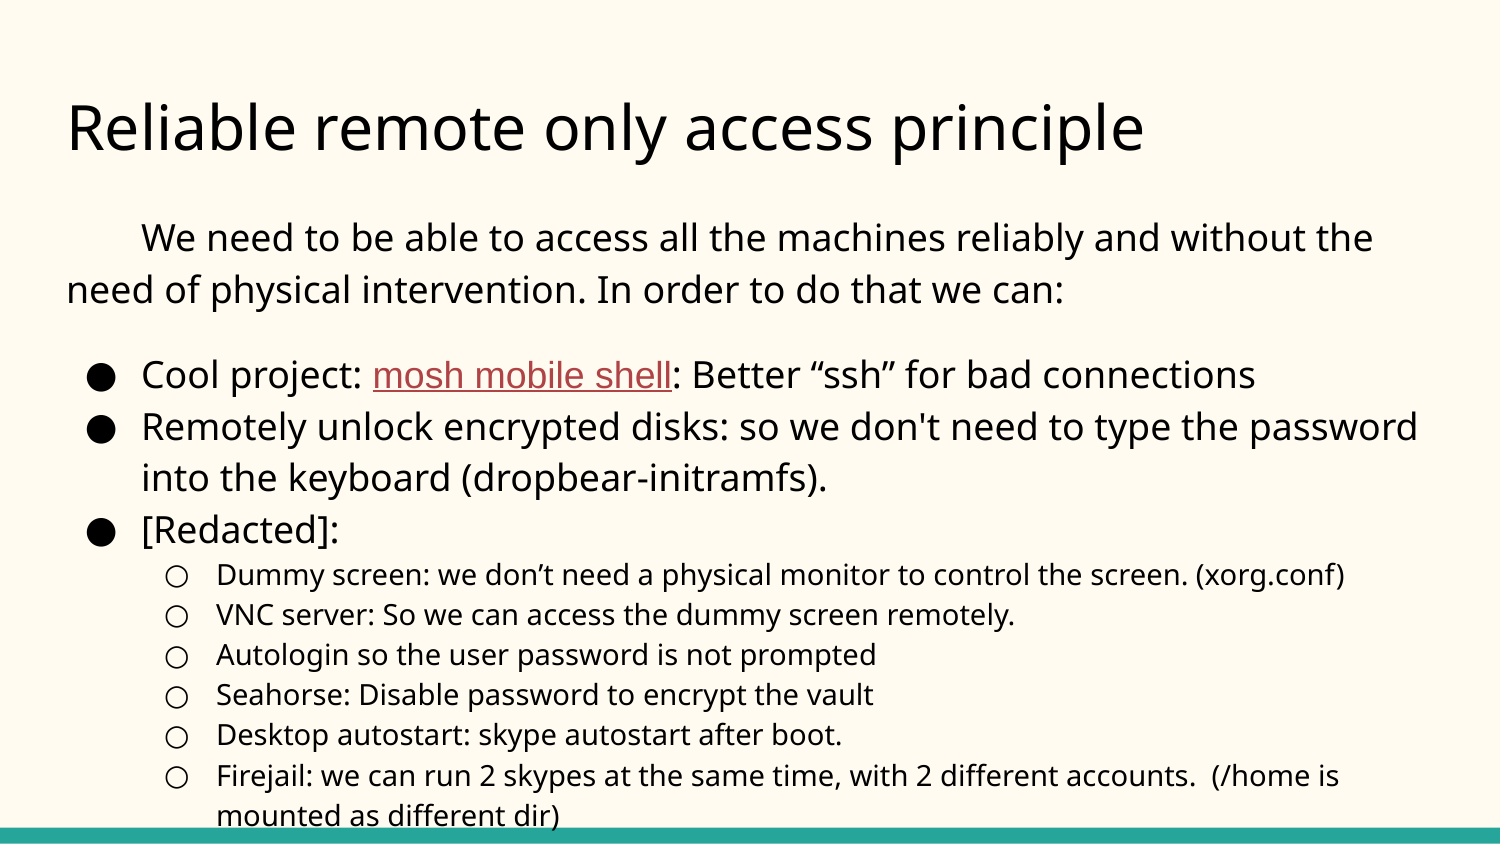

# Reliable remote only access principle
We need to be able to access all the machines reliably and without the need of physical intervention. In order to do that we can:
Cool project: mosh mobile shell: Better “ssh” for bad connections
Remotely unlock encrypted disks: so we don't need to type the password into the keyboard (dropbear-initramfs).
[Redacted]:
Dummy screen: we don’t need a physical monitor to control the screen. (xorg.conf)
VNC server: So we can access the dummy screen remotely.
Autologin so the user password is not prompted
Seahorse: Disable password to encrypt the vault
Desktop autostart: skype autostart after boot.
Firejail: we can run 2 skypes at the same time, with 2 different accounts. (/home is mounted as different dir)